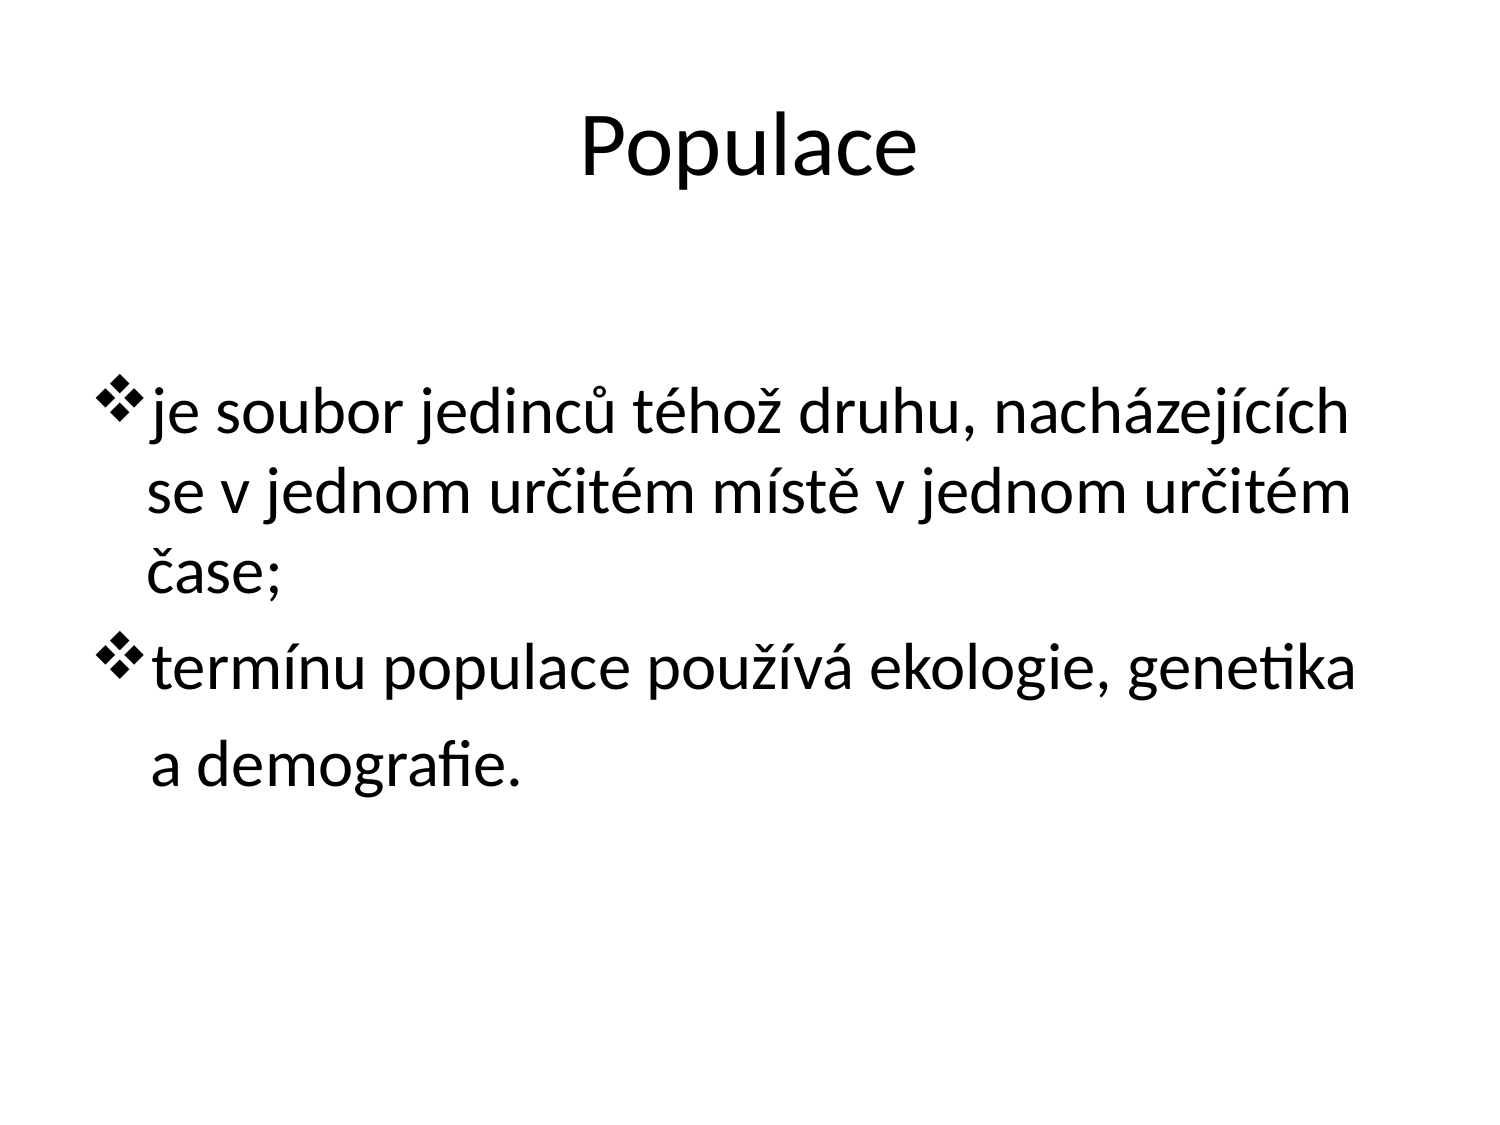

# Populace
je soubor jedinců téhož druhu, nacházejících se v jednom určitém místě v jednom určitém čase;
termínu populace používá ekologie, genetika
 a demografie.